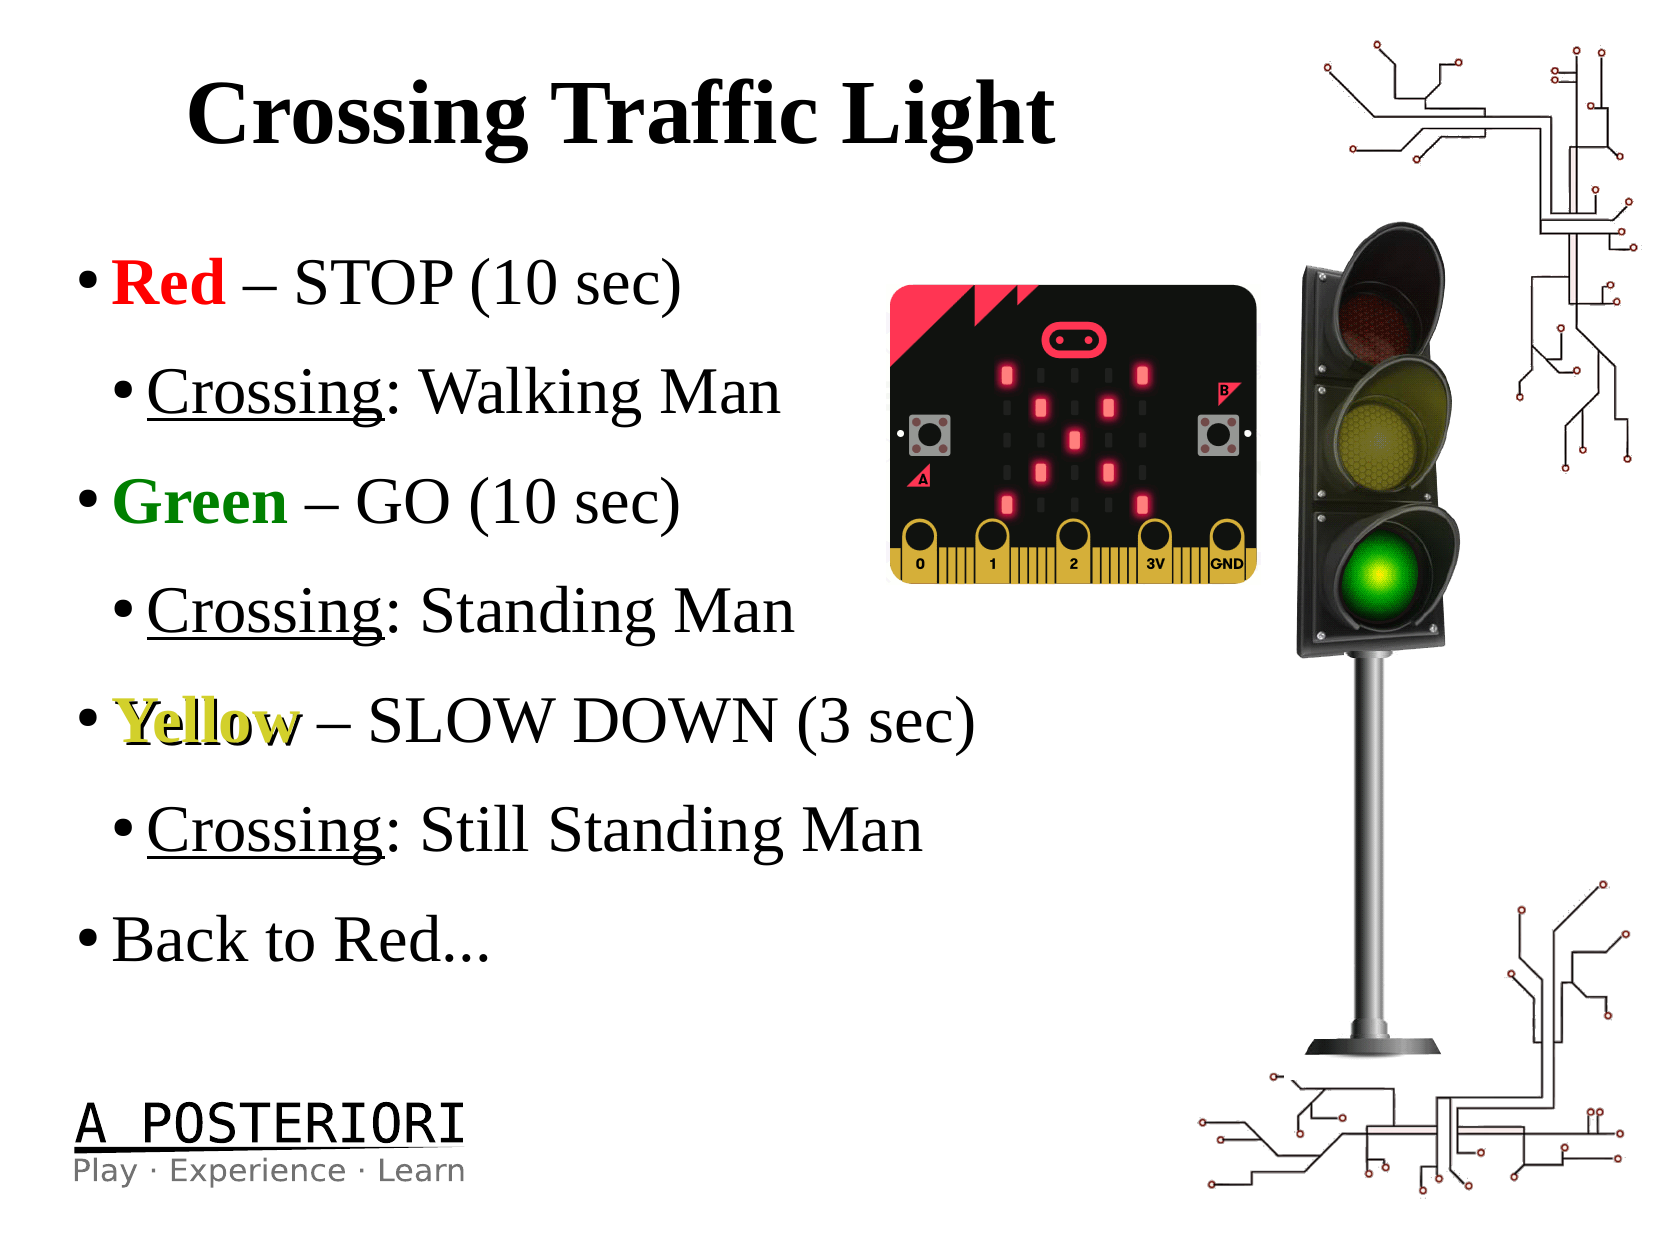

# Crossing Traffic Light
Red – STOP (10 sec)
Crossing: Walking Man
Green – GO (10 sec)
Crossing: Standing Man
Yellow – SLOW DOWN (3 sec)
Crossing: Still Standing Man
Back to Red...